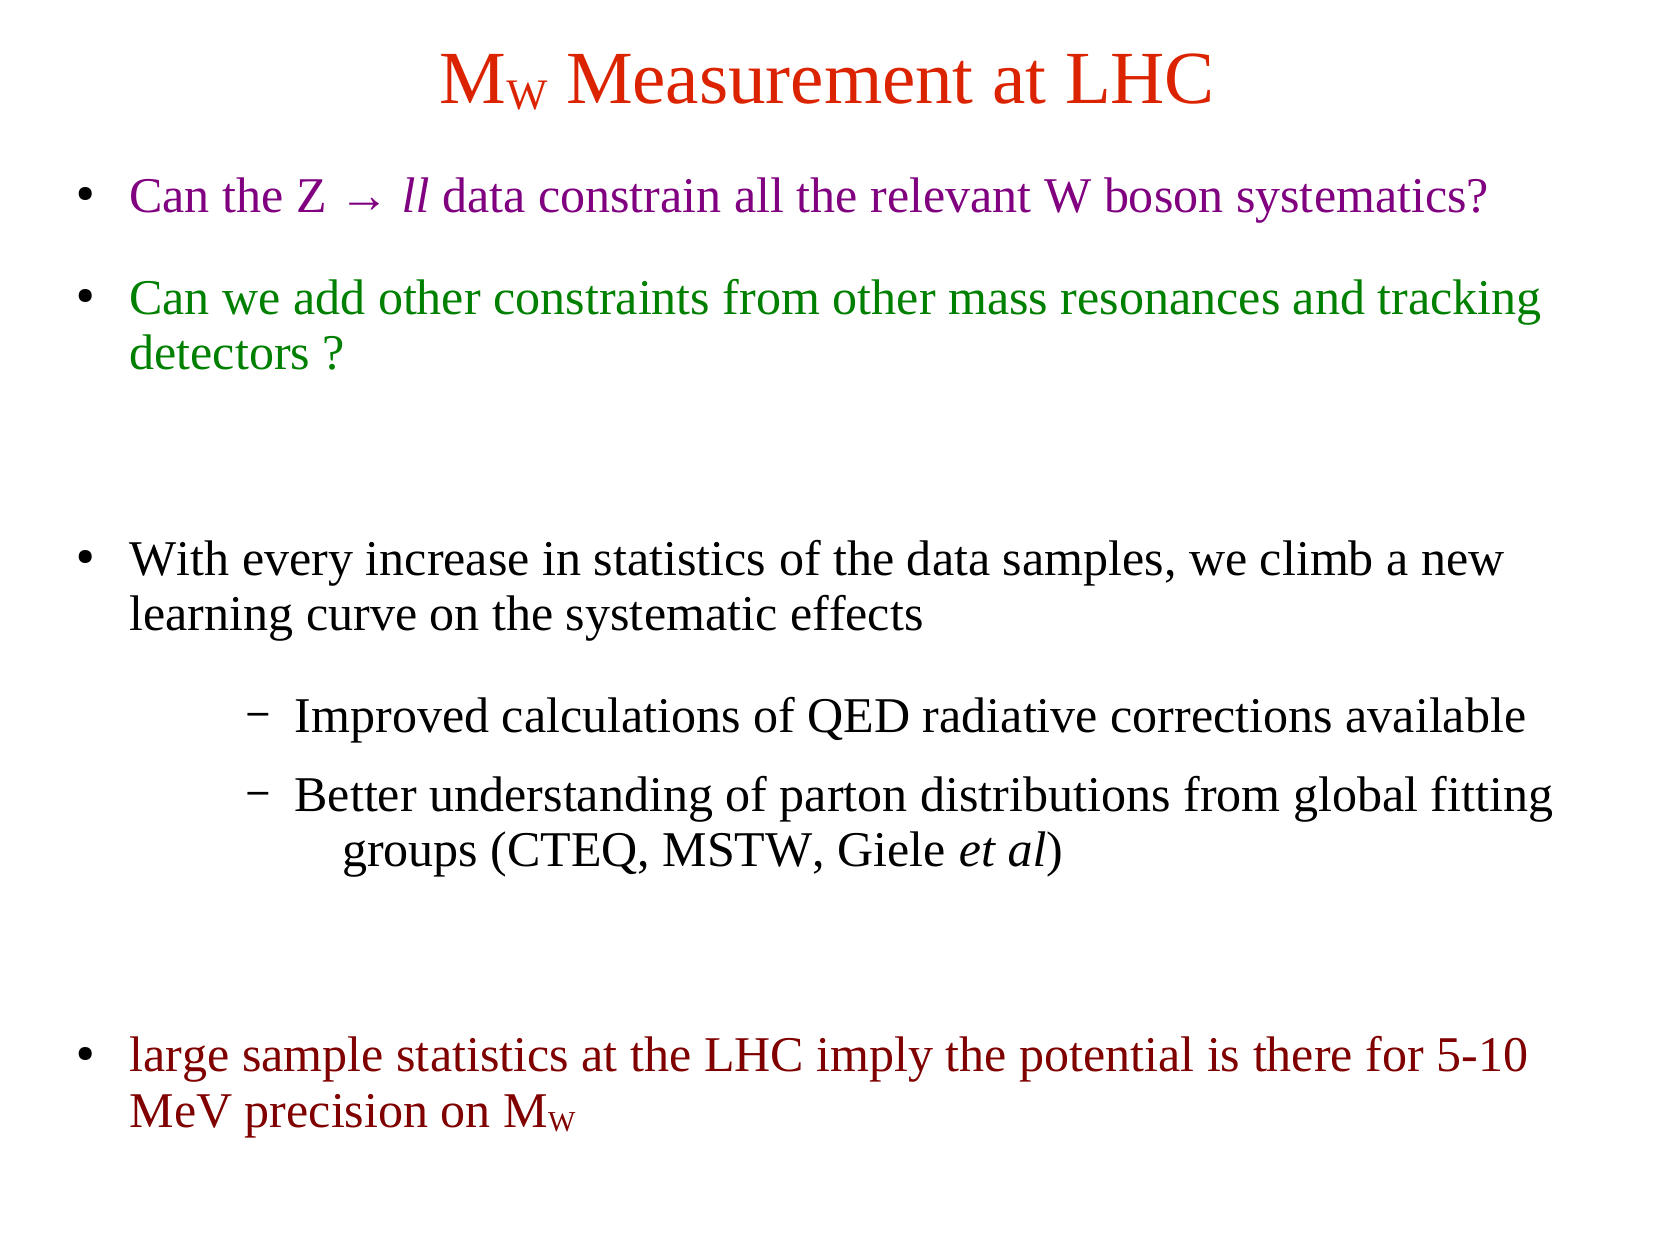

# MW Measurement at LHC
Can the Z → ll data constrain all the relevant W boson systematics?
Can we add other constraints from other mass resonances and tracking detectors ?
With every increase in statistics of the data samples, we climb a new learning curve on the systematic effects
Improved calculations of QED radiative corrections available
Better understanding of parton distributions from global fitting groups (CTEQ, MSTW, Giele et al)
large sample statistics at the LHC imply the potential is there for 5-10 MeV precision on MW